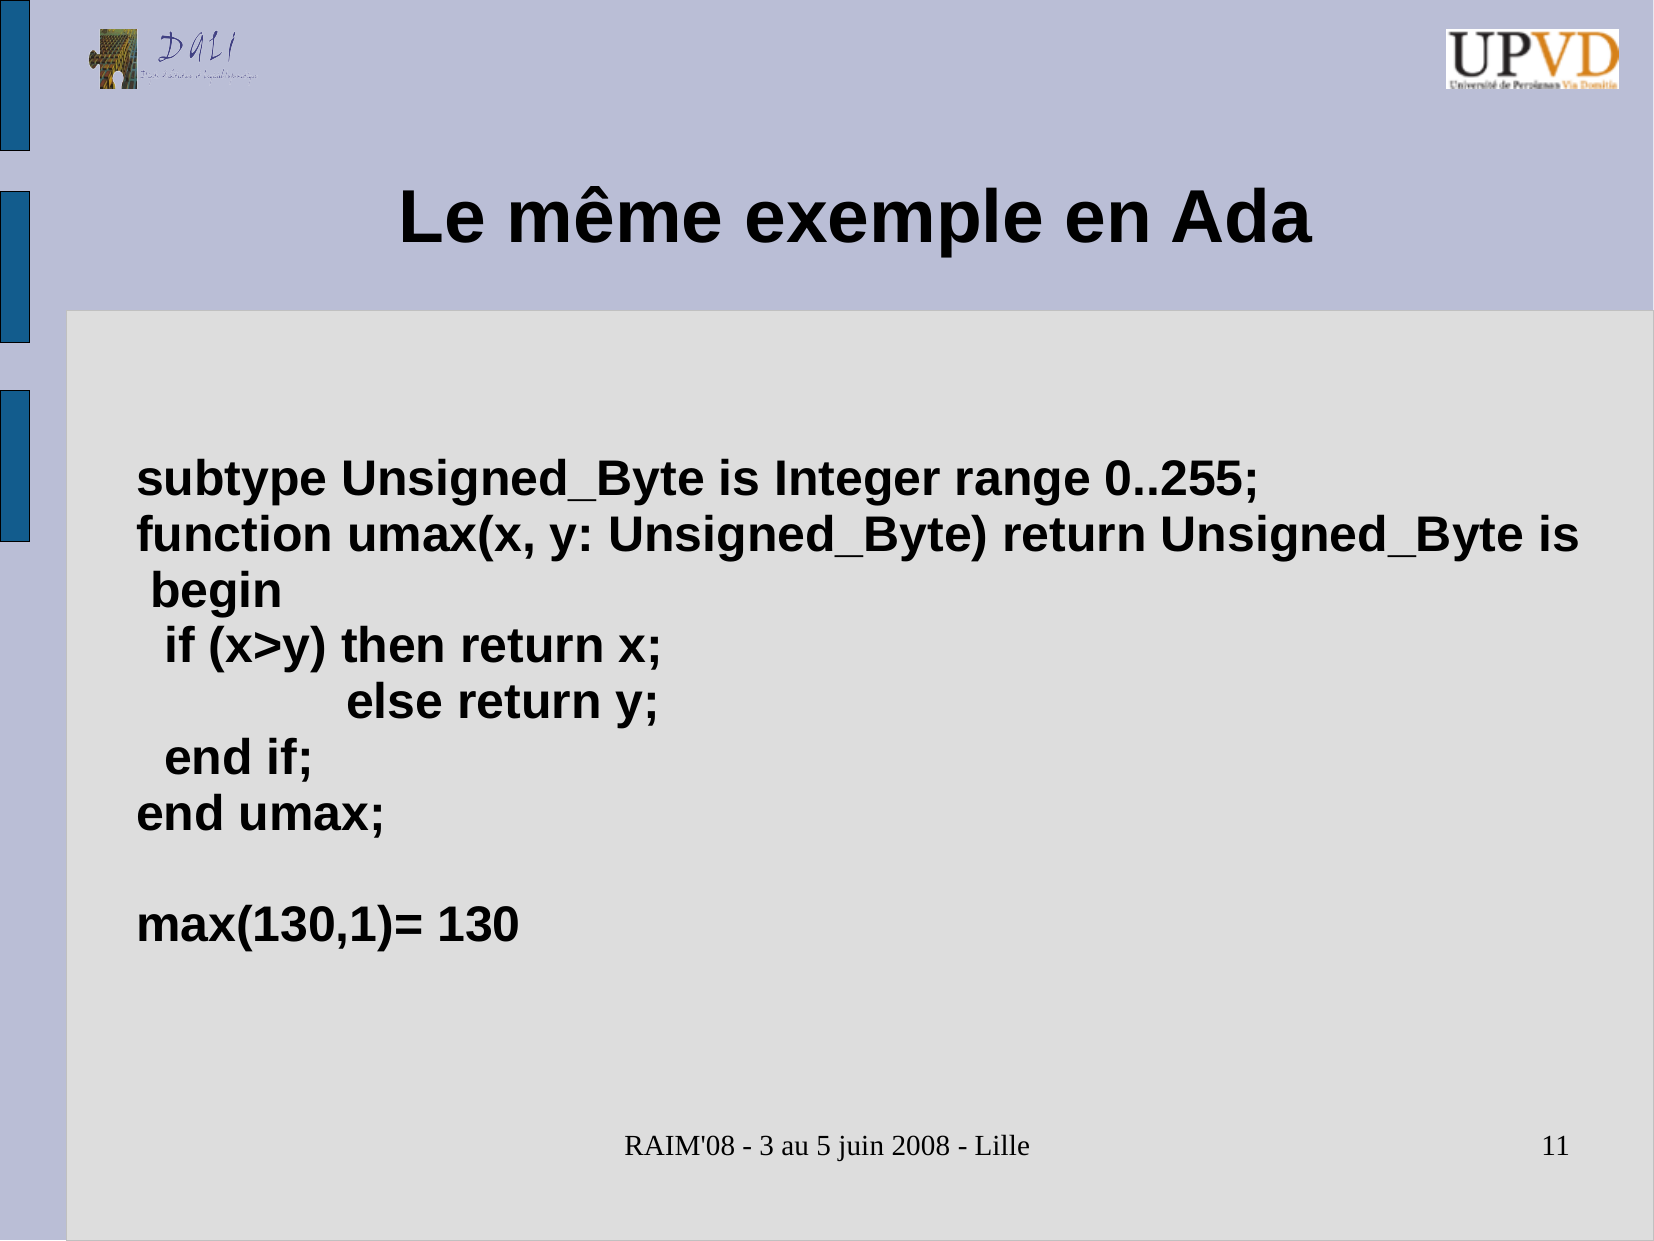

Le même exemple en Ada
subtype Unsigned_Byte is Integer range 0..255;
function umax(x, y: Unsigned_Byte) return Unsigned_Byte is
 begin
 if (x>y) then return x;
 else return y;
 end if;
end umax;
max(130,1)= 130
RAIM'08 - 3 au 5 juin 2008 - Lille
11